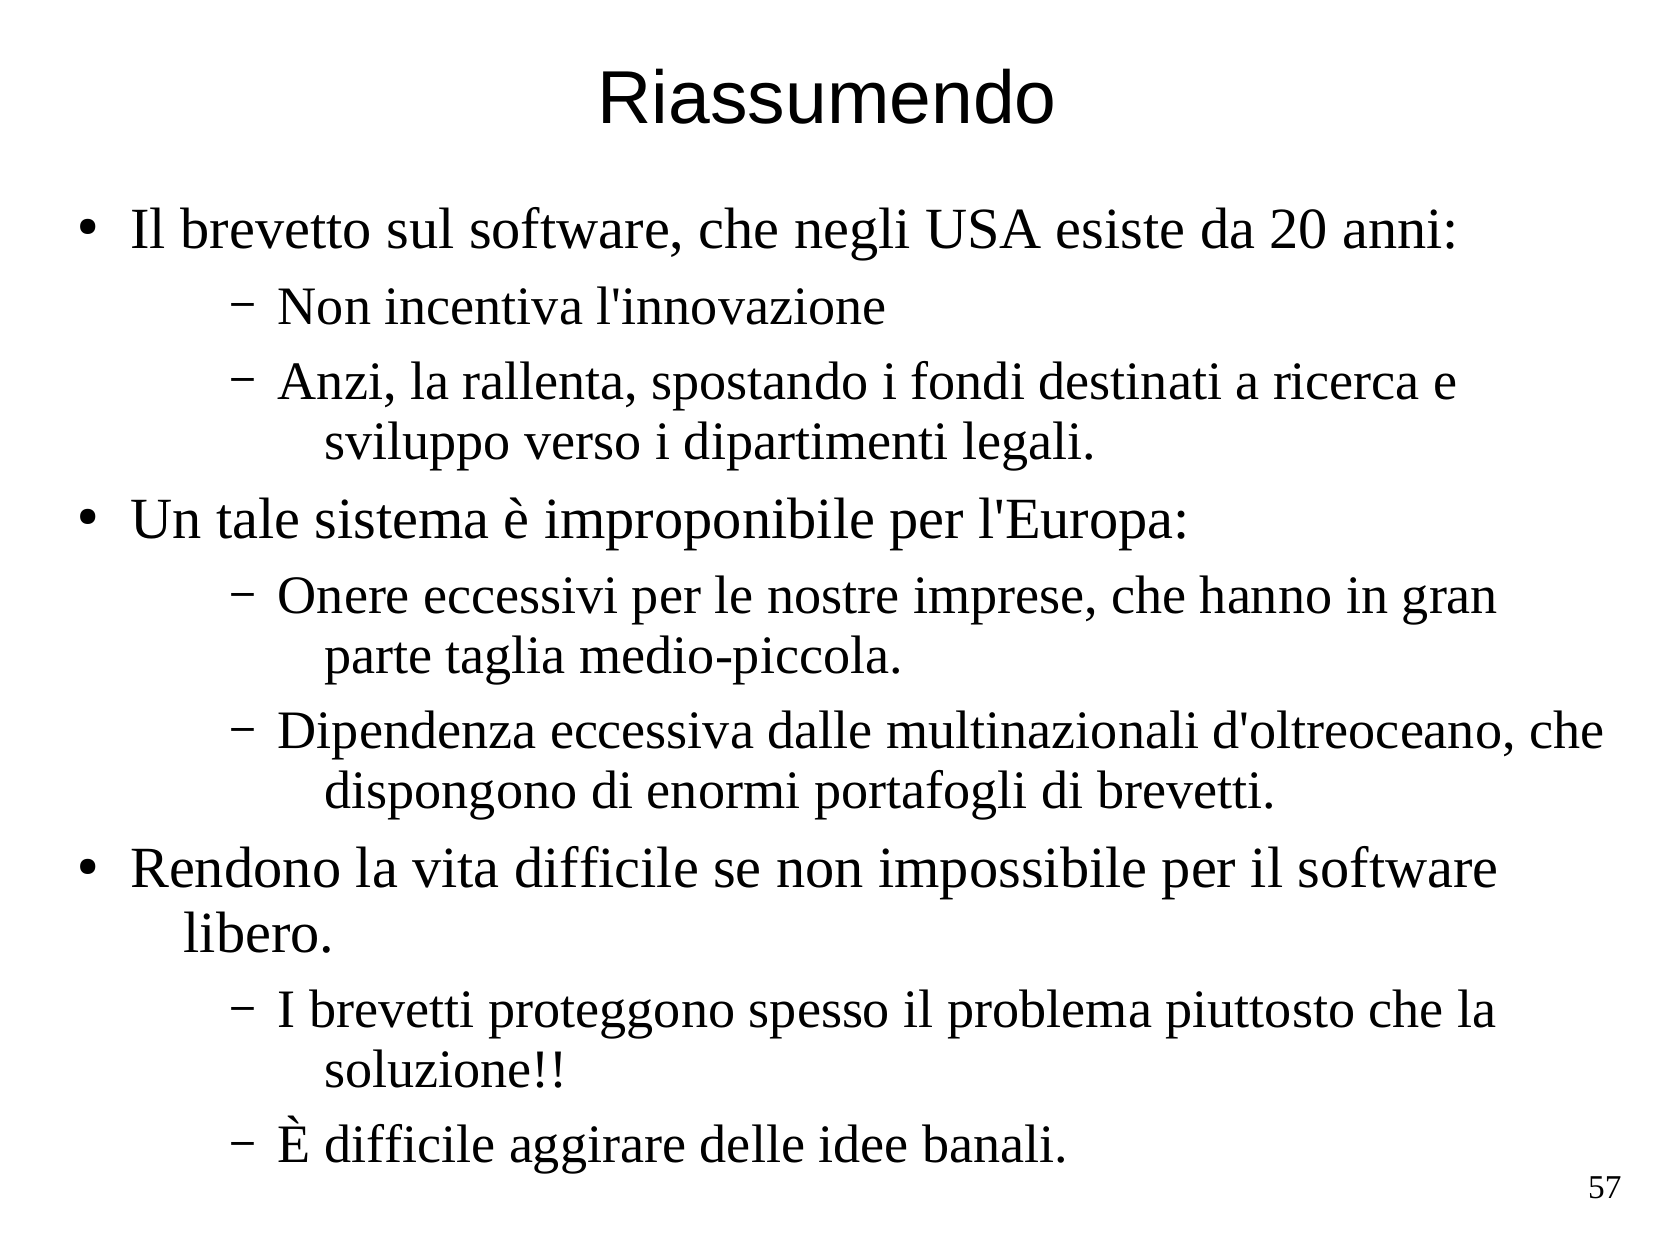

# Riassumendo
Il brevetto sul software, che negli USA esiste da 20 anni:
Non incentiva l'innovazione
Anzi, la rallenta, spostando i fondi destinati a ricerca e sviluppo verso i dipartimenti legali.
Un tale sistema è improponibile per l'Europa:
Onere eccessivi per le nostre imprese, che hanno in gran parte taglia medio-piccola.
Dipendenza eccessiva dalle multinazionali d'oltreoceano, che dispongono di enormi portafogli di brevetti.
Rendono la vita difficile se non impossibile per il software libero.
I brevetti proteggono spesso il problema piuttosto che la soluzione!!
È difficile aggirare delle idee banali.